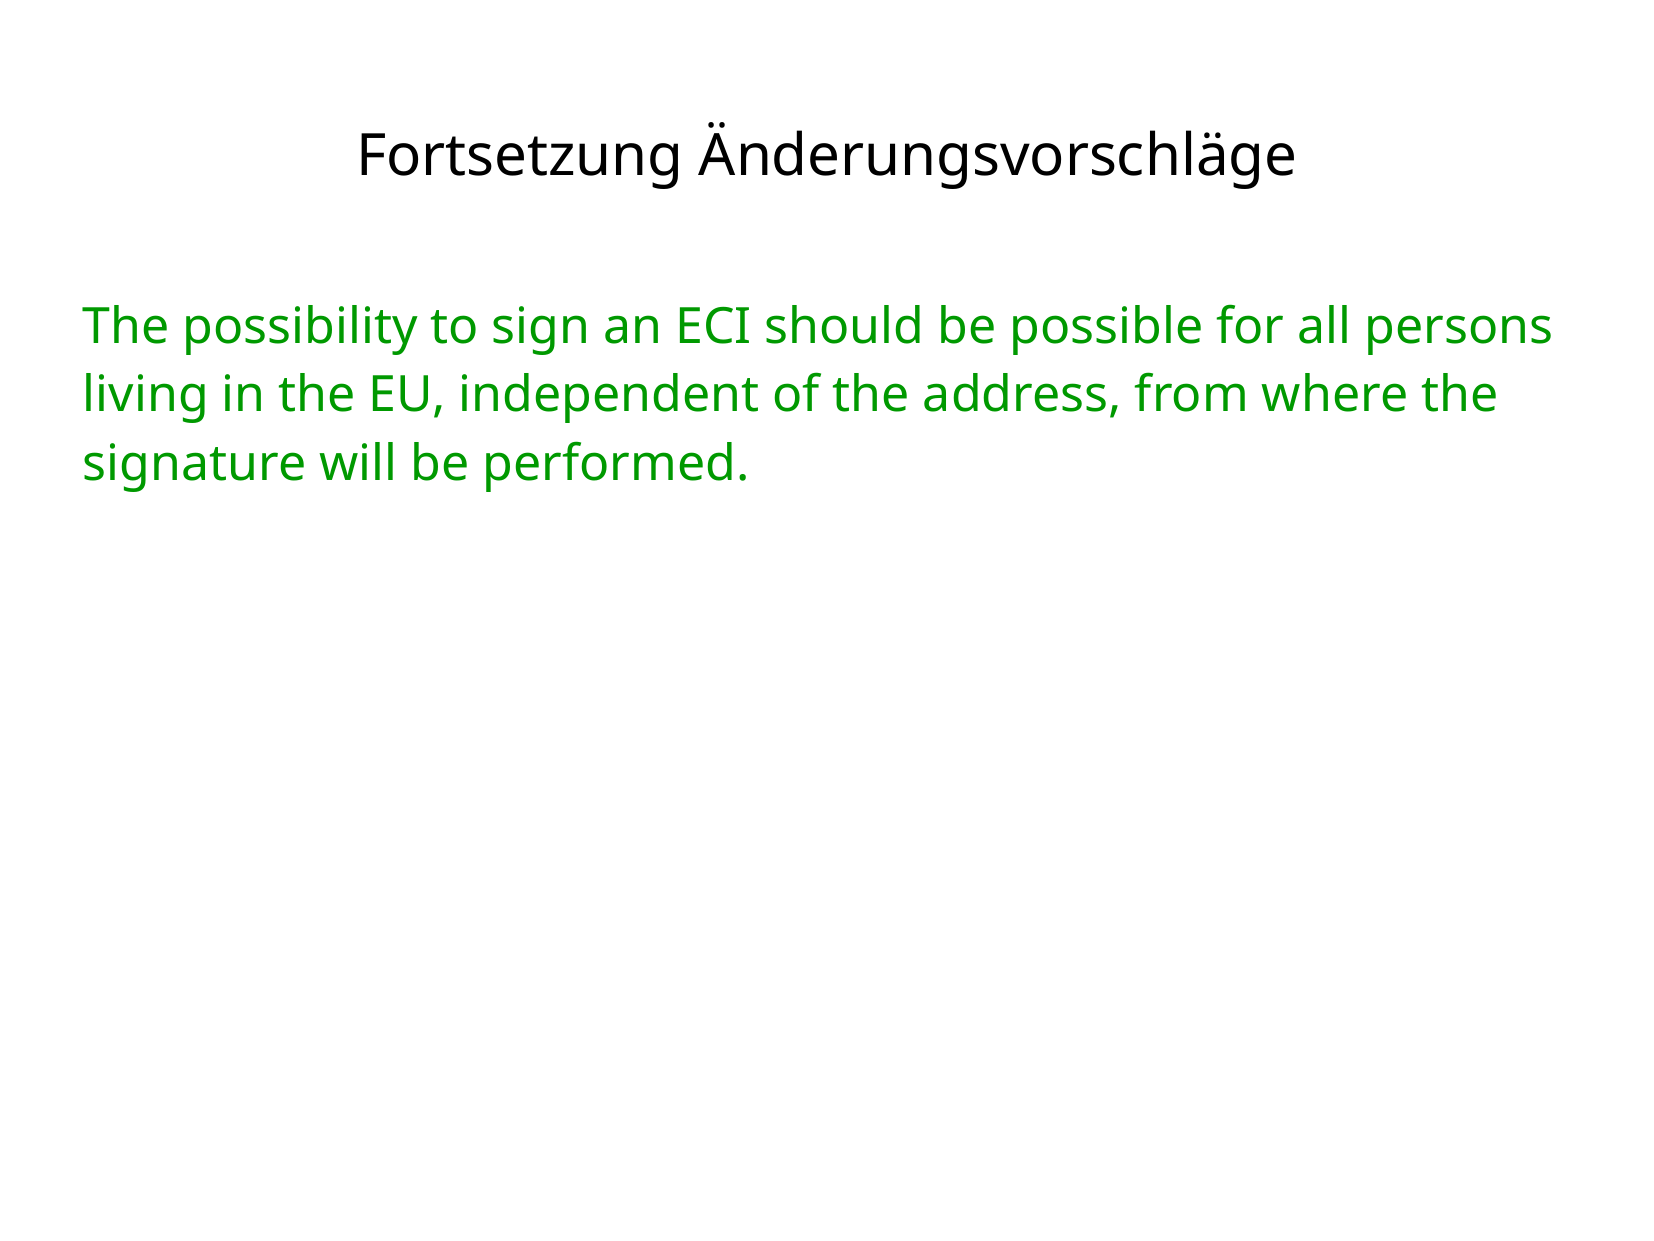

# Fortsetzung Änderungsvorschläge
The possibility to sign an ECI should be possible for all persons living in the EU, independent of the address, from where the signature will be performed.